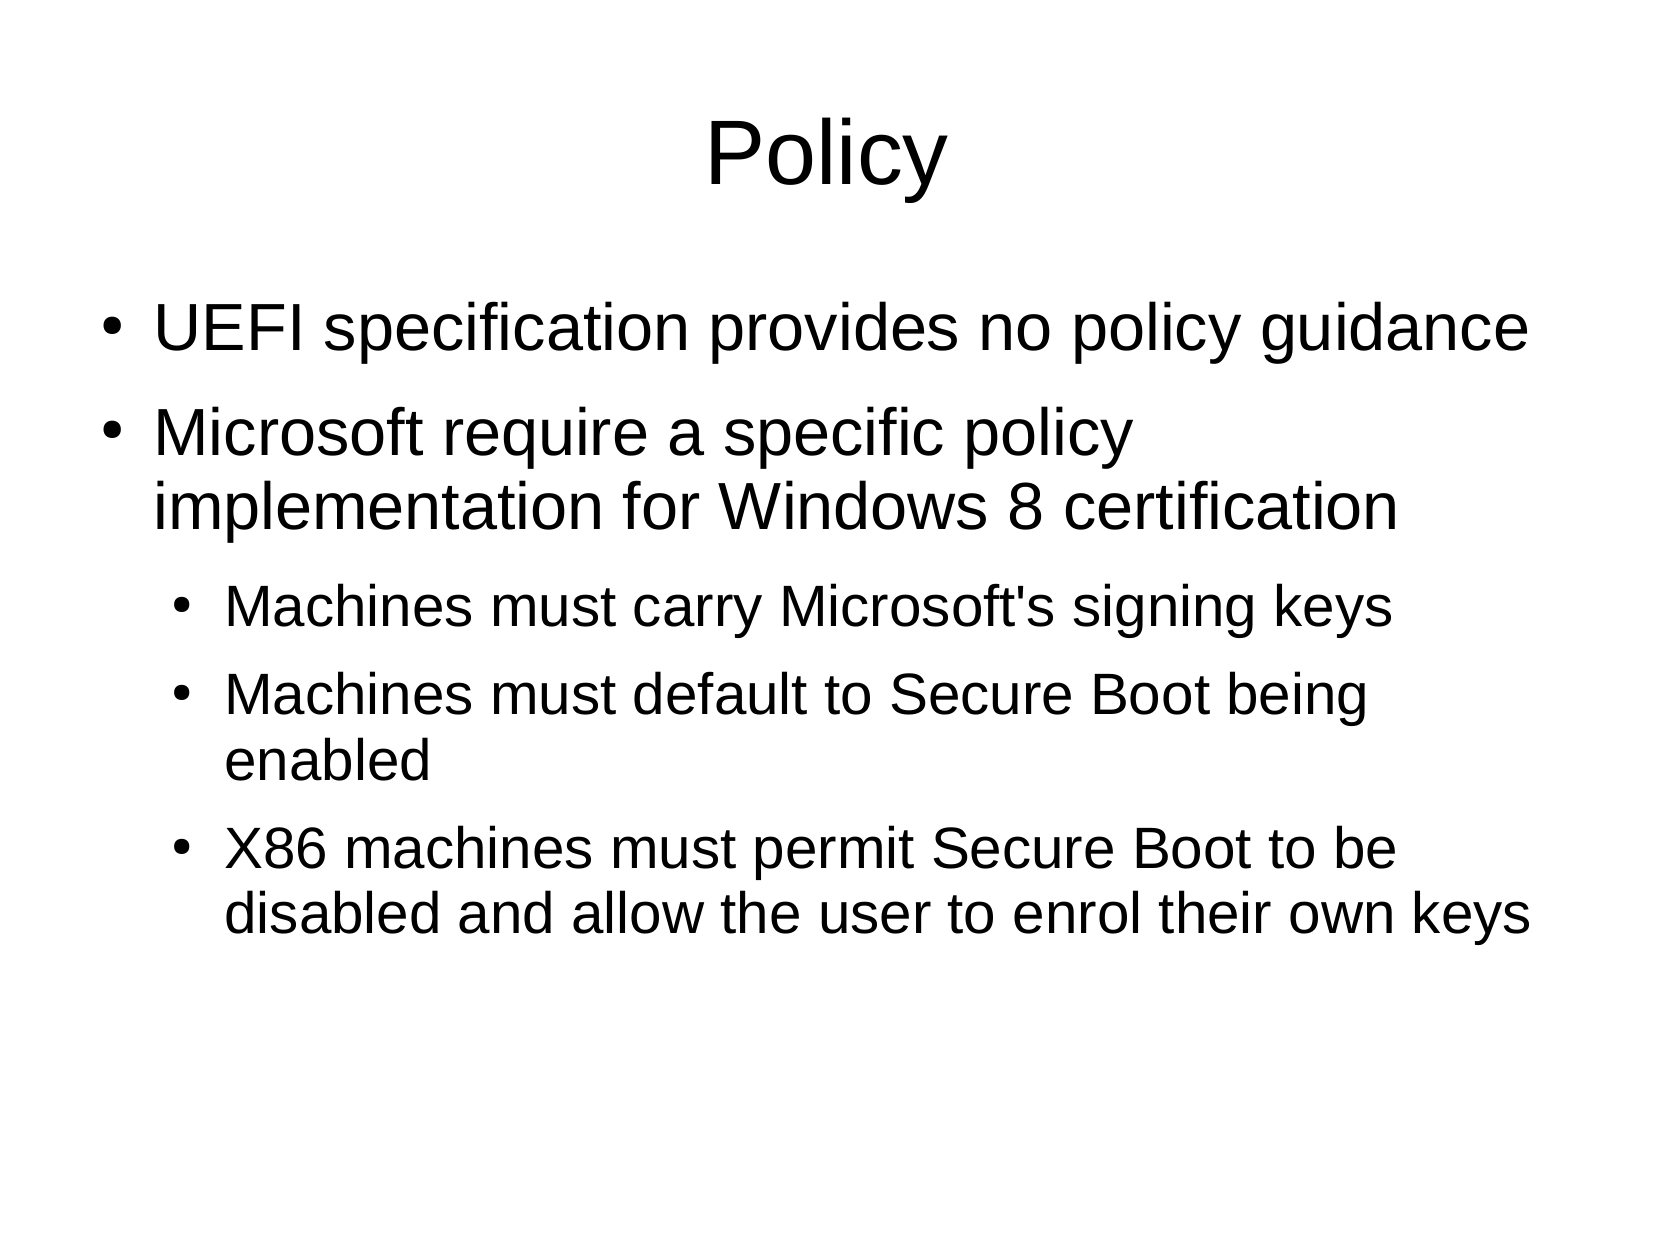

# Policy
UEFI specification provides no policy guidance
Microsoft require a specific policy implementation for Windows 8 certification
Machines must carry Microsoft's signing keys
Machines must default to Secure Boot being enabled
X86 machines must permit Secure Boot to be disabled and allow the user to enrol their own keys